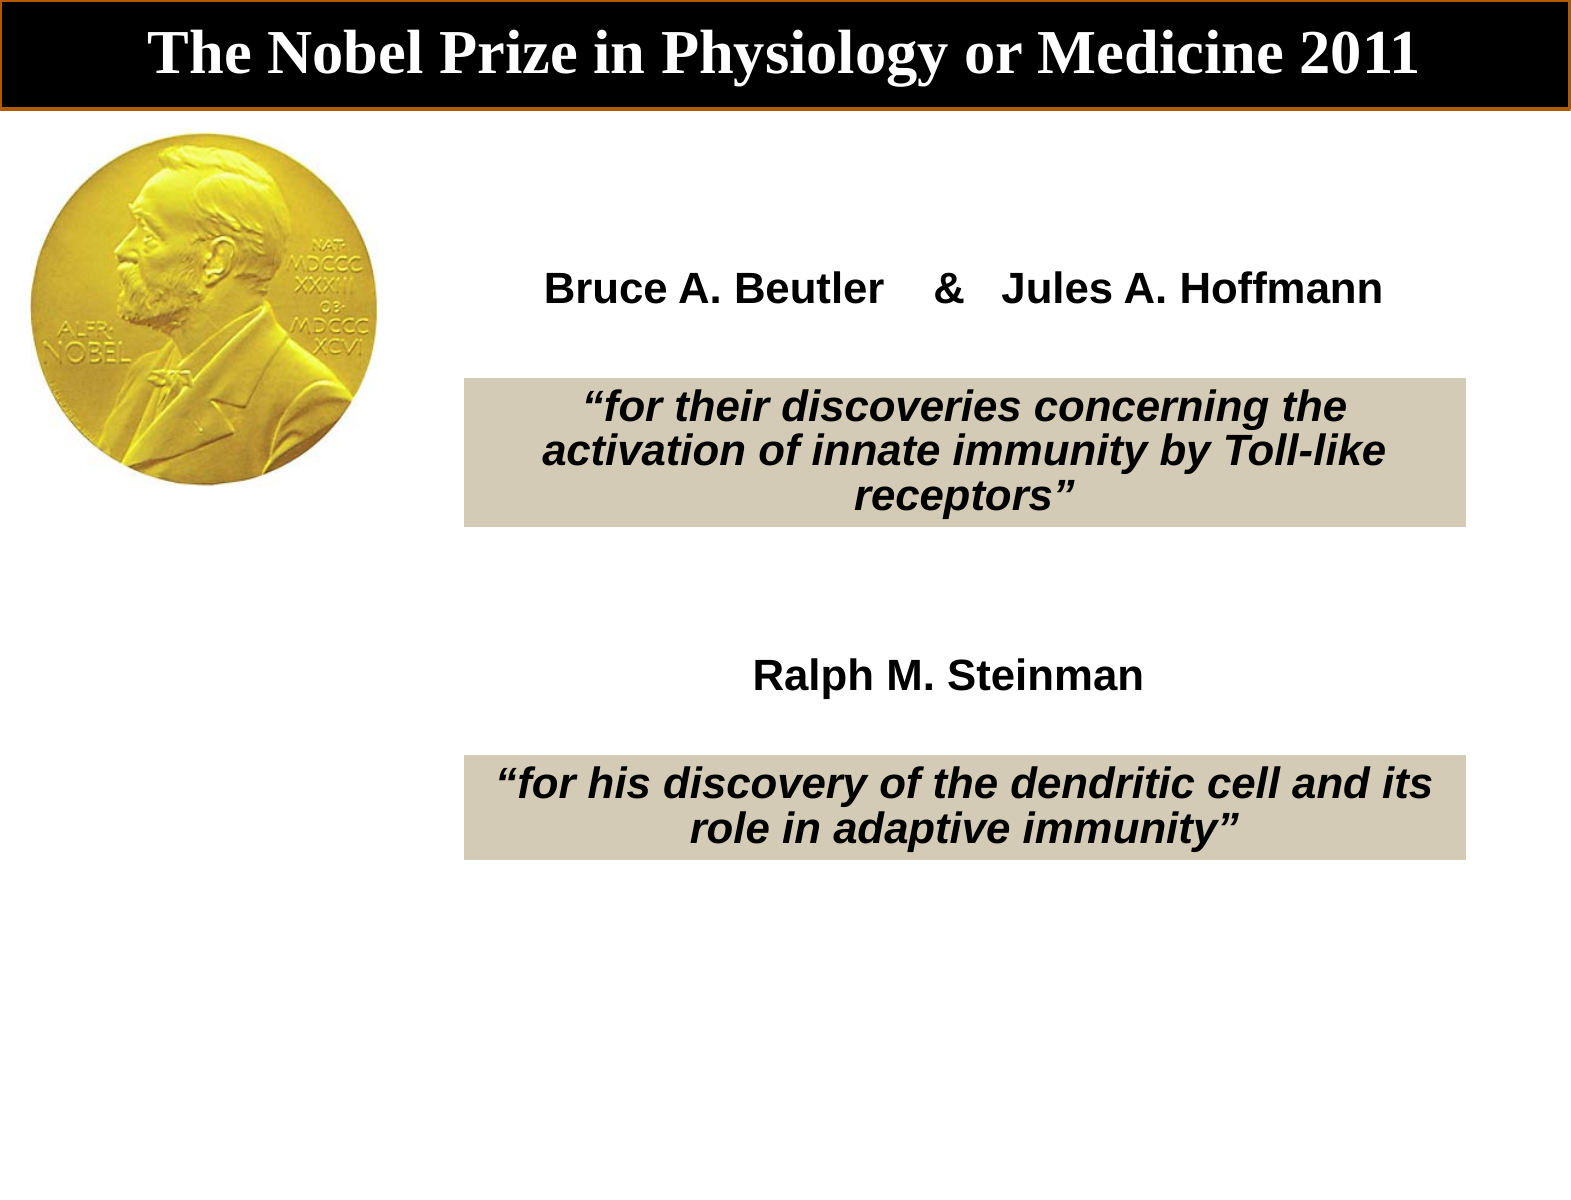

The Nobel Prize in Physiology or Medicine 2011
Bruce A. Beutler & Jules A. Hoffmann
“for their discoveries concerning the activation of innate immunity by Toll-like receptors”
Ralph M. Steinman
“for his discovery of the dendritic cell and its role in adaptive immunity”